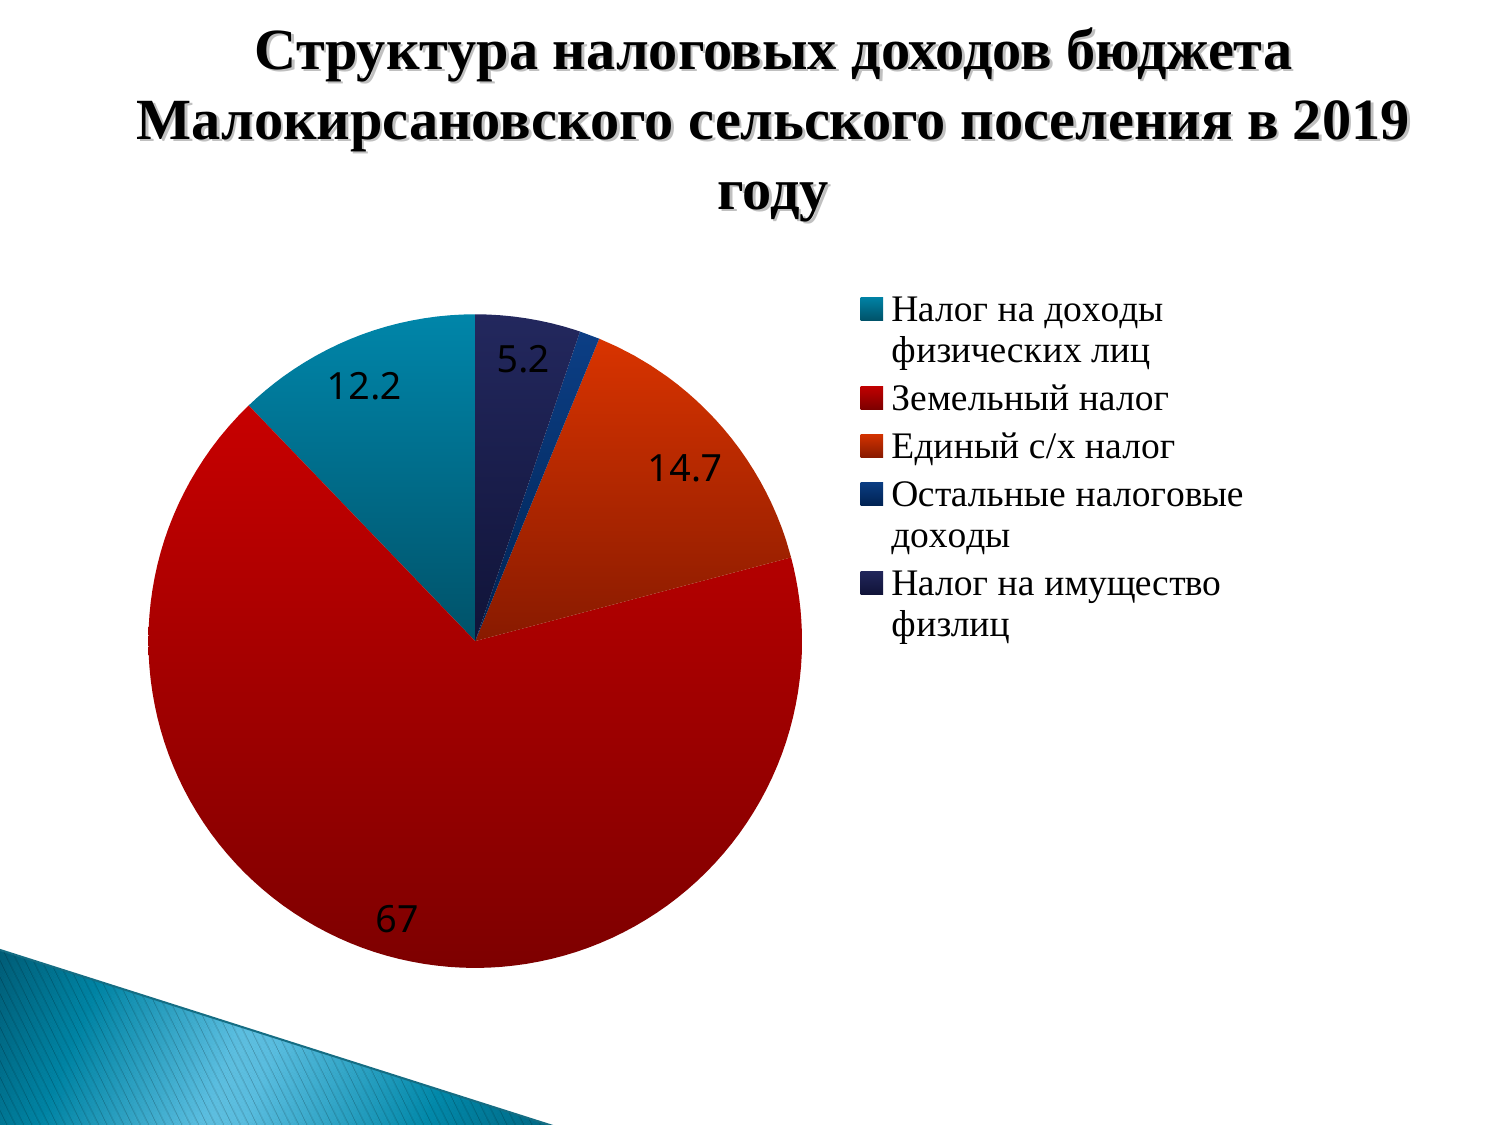

Структура налоговых доходов бюджета Малокирсановского сельского поселения в 2019 году
### Chart
| Category | Столбец1 |
|---|---|
| Налог на доходы физических лиц | 12.2 |
| Земельный налог | 67.0 |
| Единый с/х налог | 14.7 |
| Остальные налоговые доходы | 1.0 |
| Налог на имущество физлиц | 5.2 |